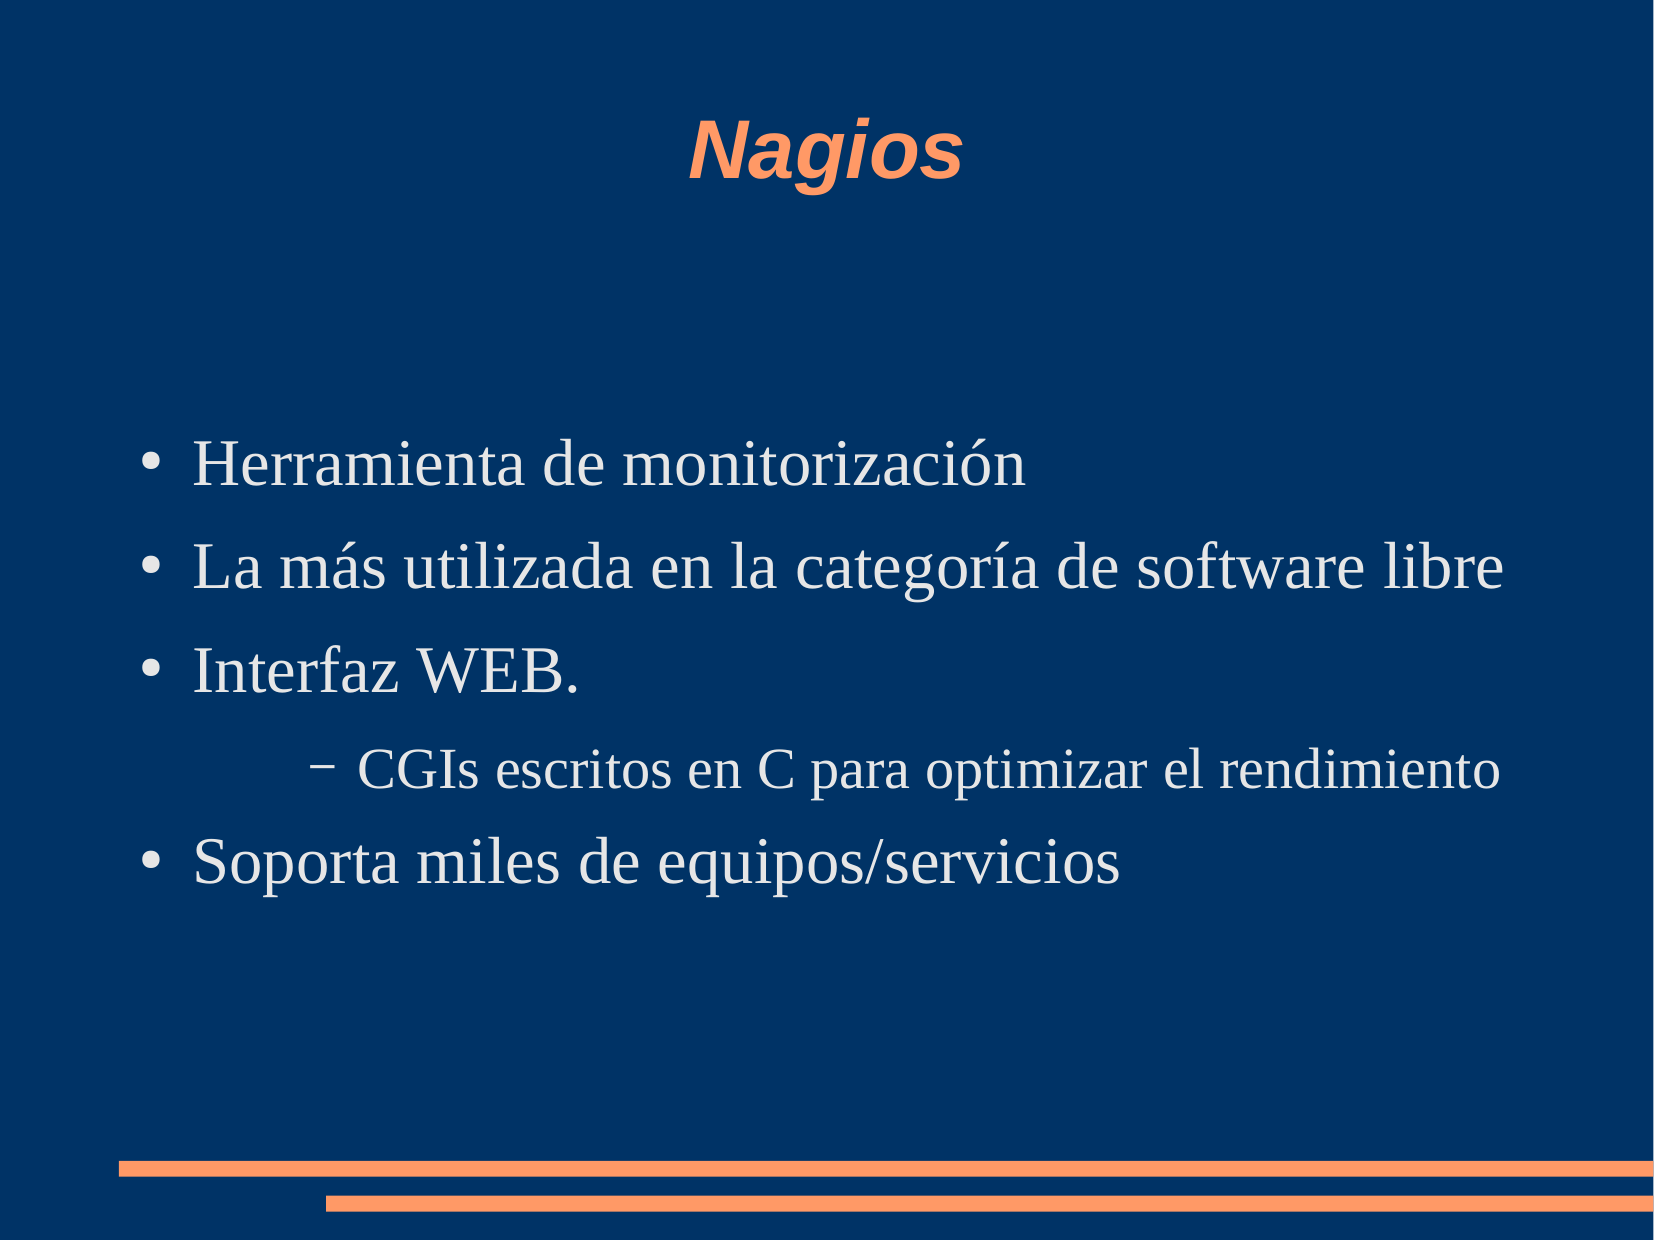

# Nagios
Herramienta de monitorización
La más utilizada en la categoría de software libre
Interfaz WEB.
CGIs escritos en C para optimizar el rendimiento
Soporta miles de equipos/servicios